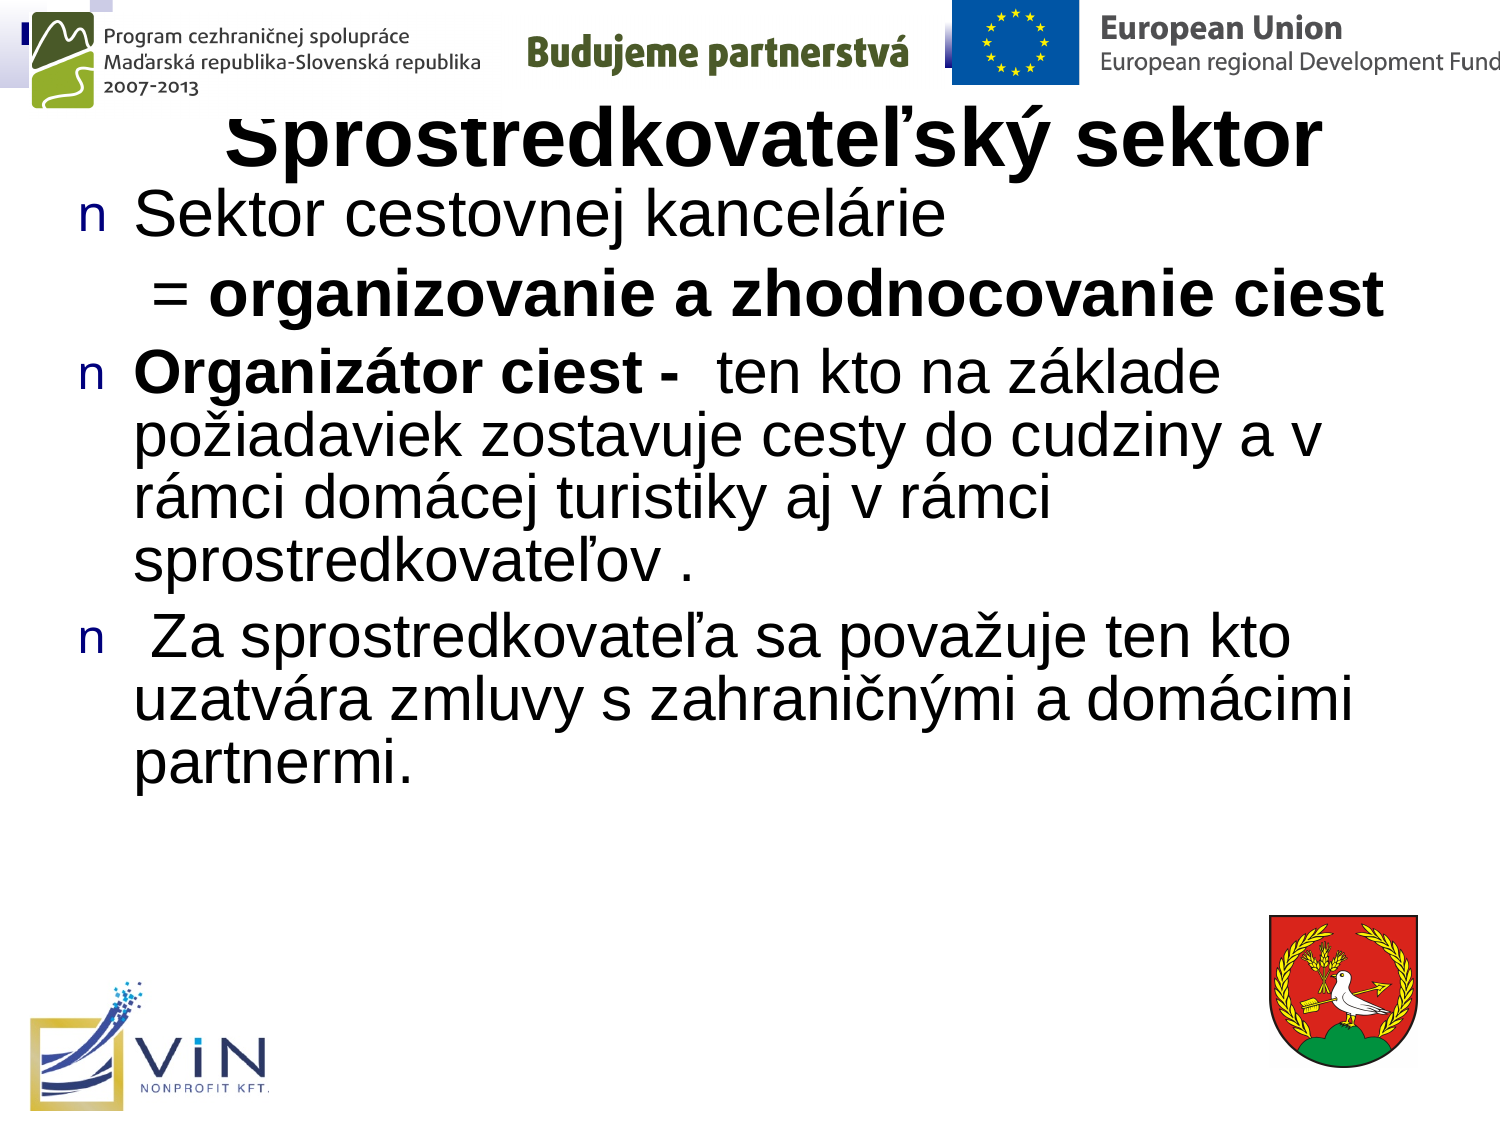

# Sprostredkovateľský sektor
Sektor cestovnej kancelárie
	= organizovanie a zhodnocovanie ciest
Organizátor ciest - ten kto na základe požiadaviek zostavuje cesty do cudziny a v rámci domácej turistiky aj v rámci sprostredkovateľov .
 Za sprostredkovateľa sa považuje ten kto uzatvára zmluvy s zahraničnými a domácimi partnermi.